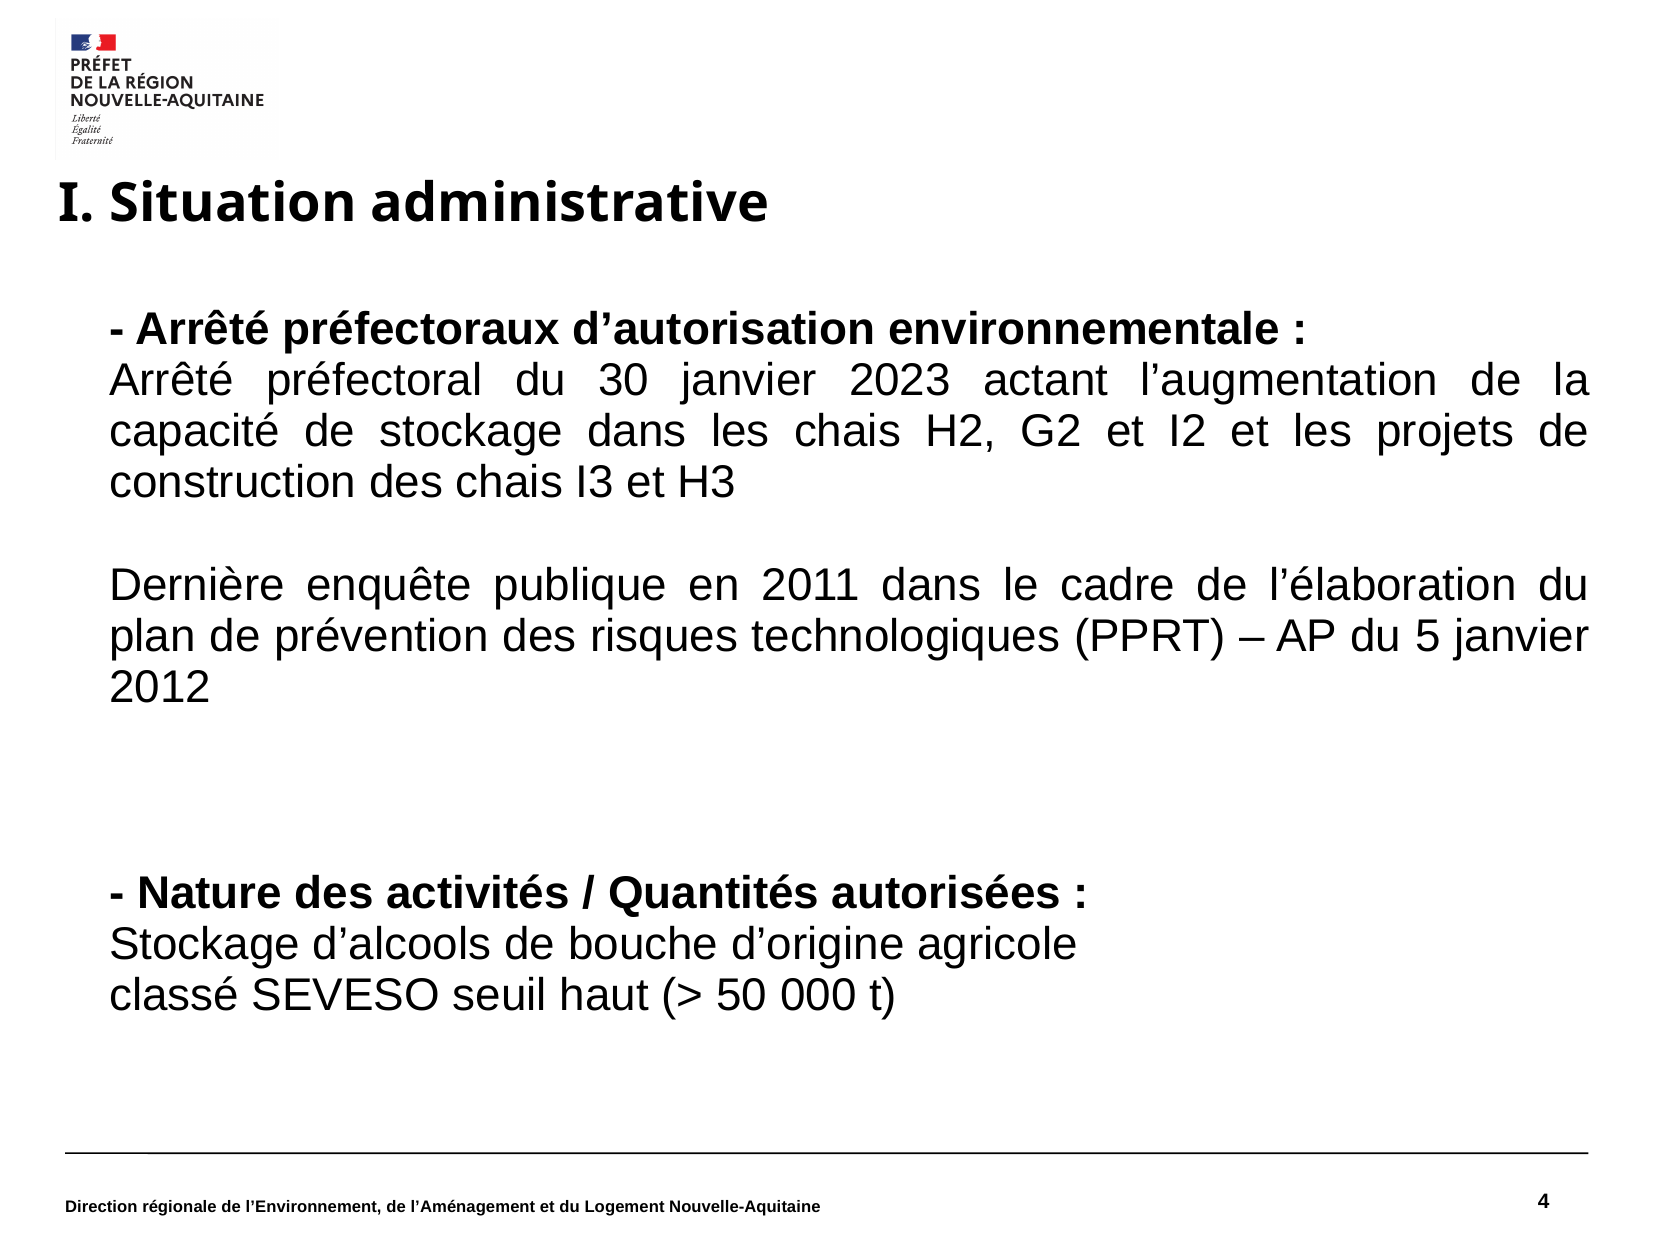

# I. Situation administrative
- Arrêté préfectoraux d’autorisation environnementale :
Arrêté préfectoral du 30 janvier 2023 actant l’augmentation de la capacité de stockage dans les chais H2, G2 et I2 et les projets de construction des chais I3 et H3
Dernière enquête publique en 2011 dans le cadre de l’élaboration du plan de prévention des risques technologiques (PPRT) – AP du 5 janvier 2012
- Nature des activités / Quantités autorisées :
Stockage d’alcools de bouche d’origine agricole
classé SEVESO seuil haut (> 50 000 t)